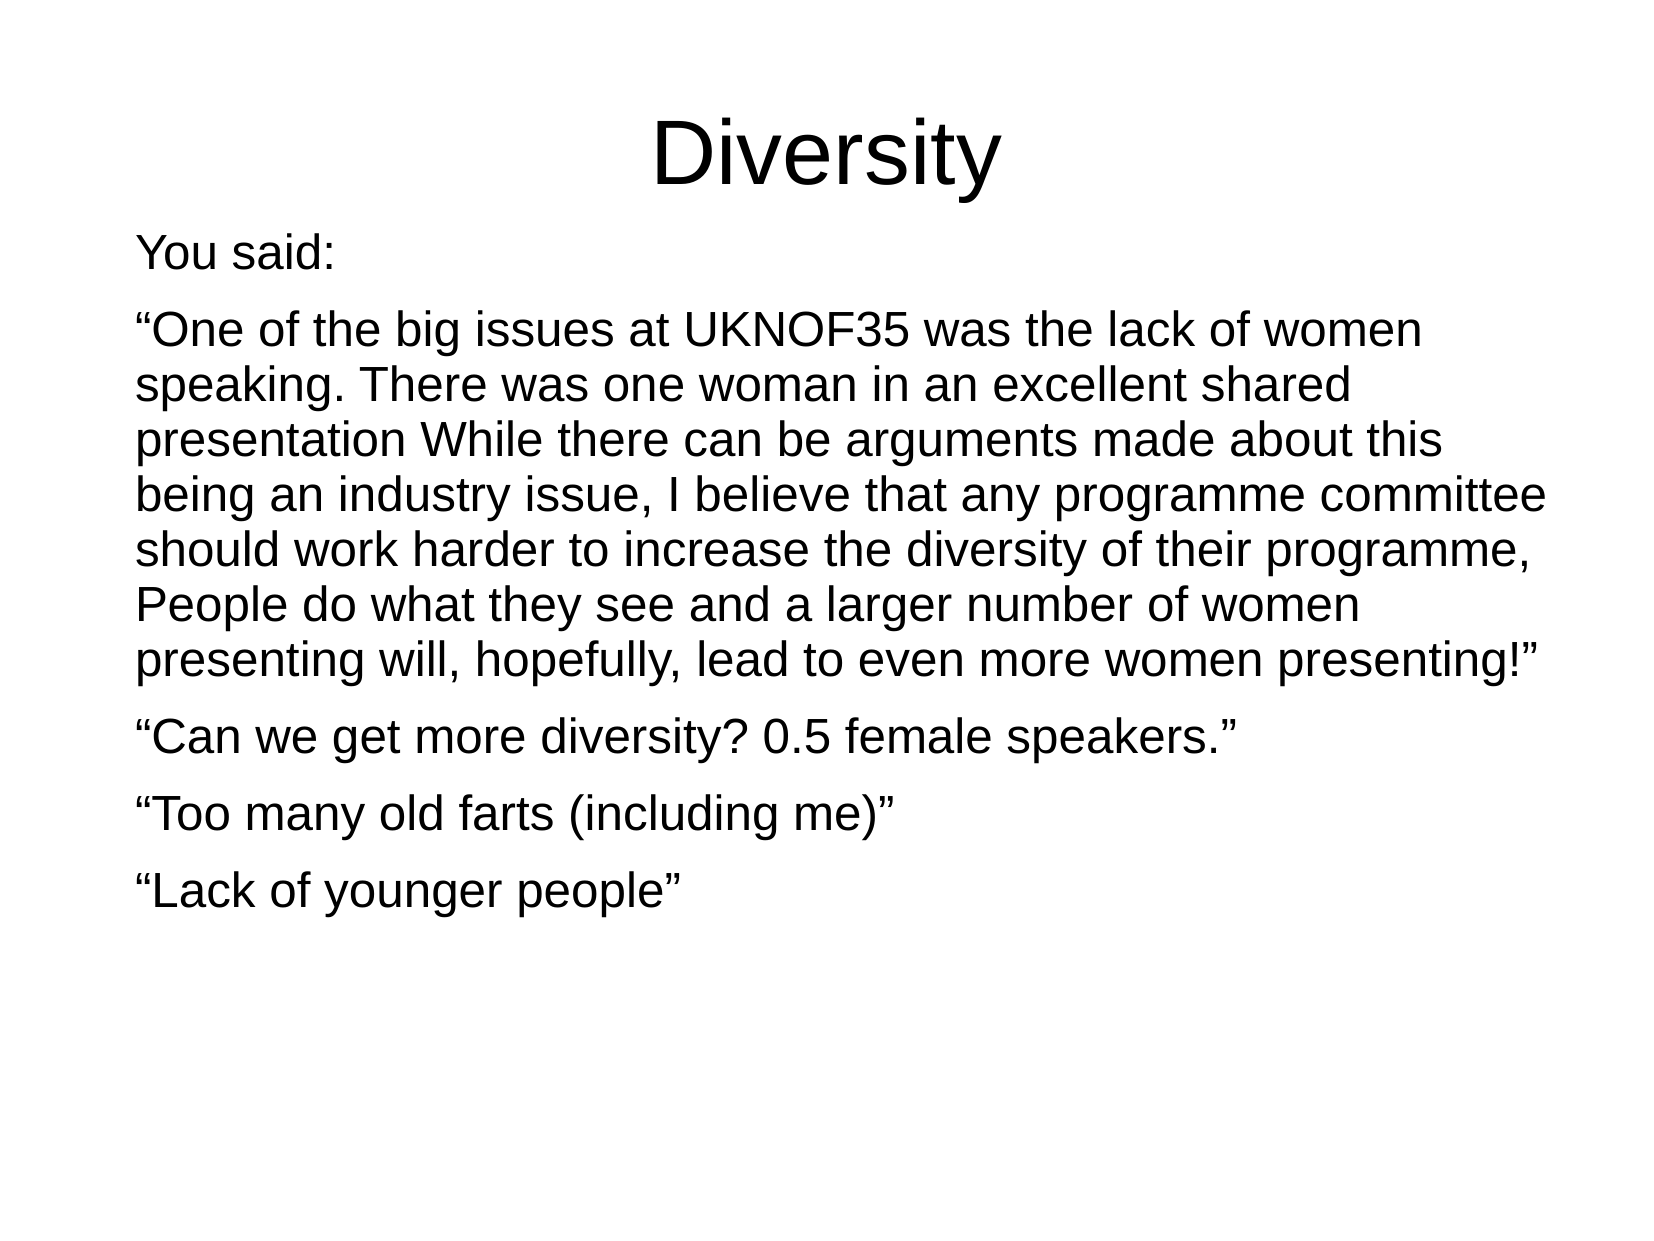

# Diversity
You said:
“One of the big issues at UKNOF35 was the lack of women speaking. There was one woman in an excellent shared presentation While there can be arguments made about this being an industry issue, I believe that any programme committee should work harder to increase the diversity of their programme, People do what they see and a larger number of women presenting will, hopefully, lead to even more women presenting!”
“Can we get more diversity? 0.5 female speakers.”
“Too many old farts (including me)”
“Lack of younger people”